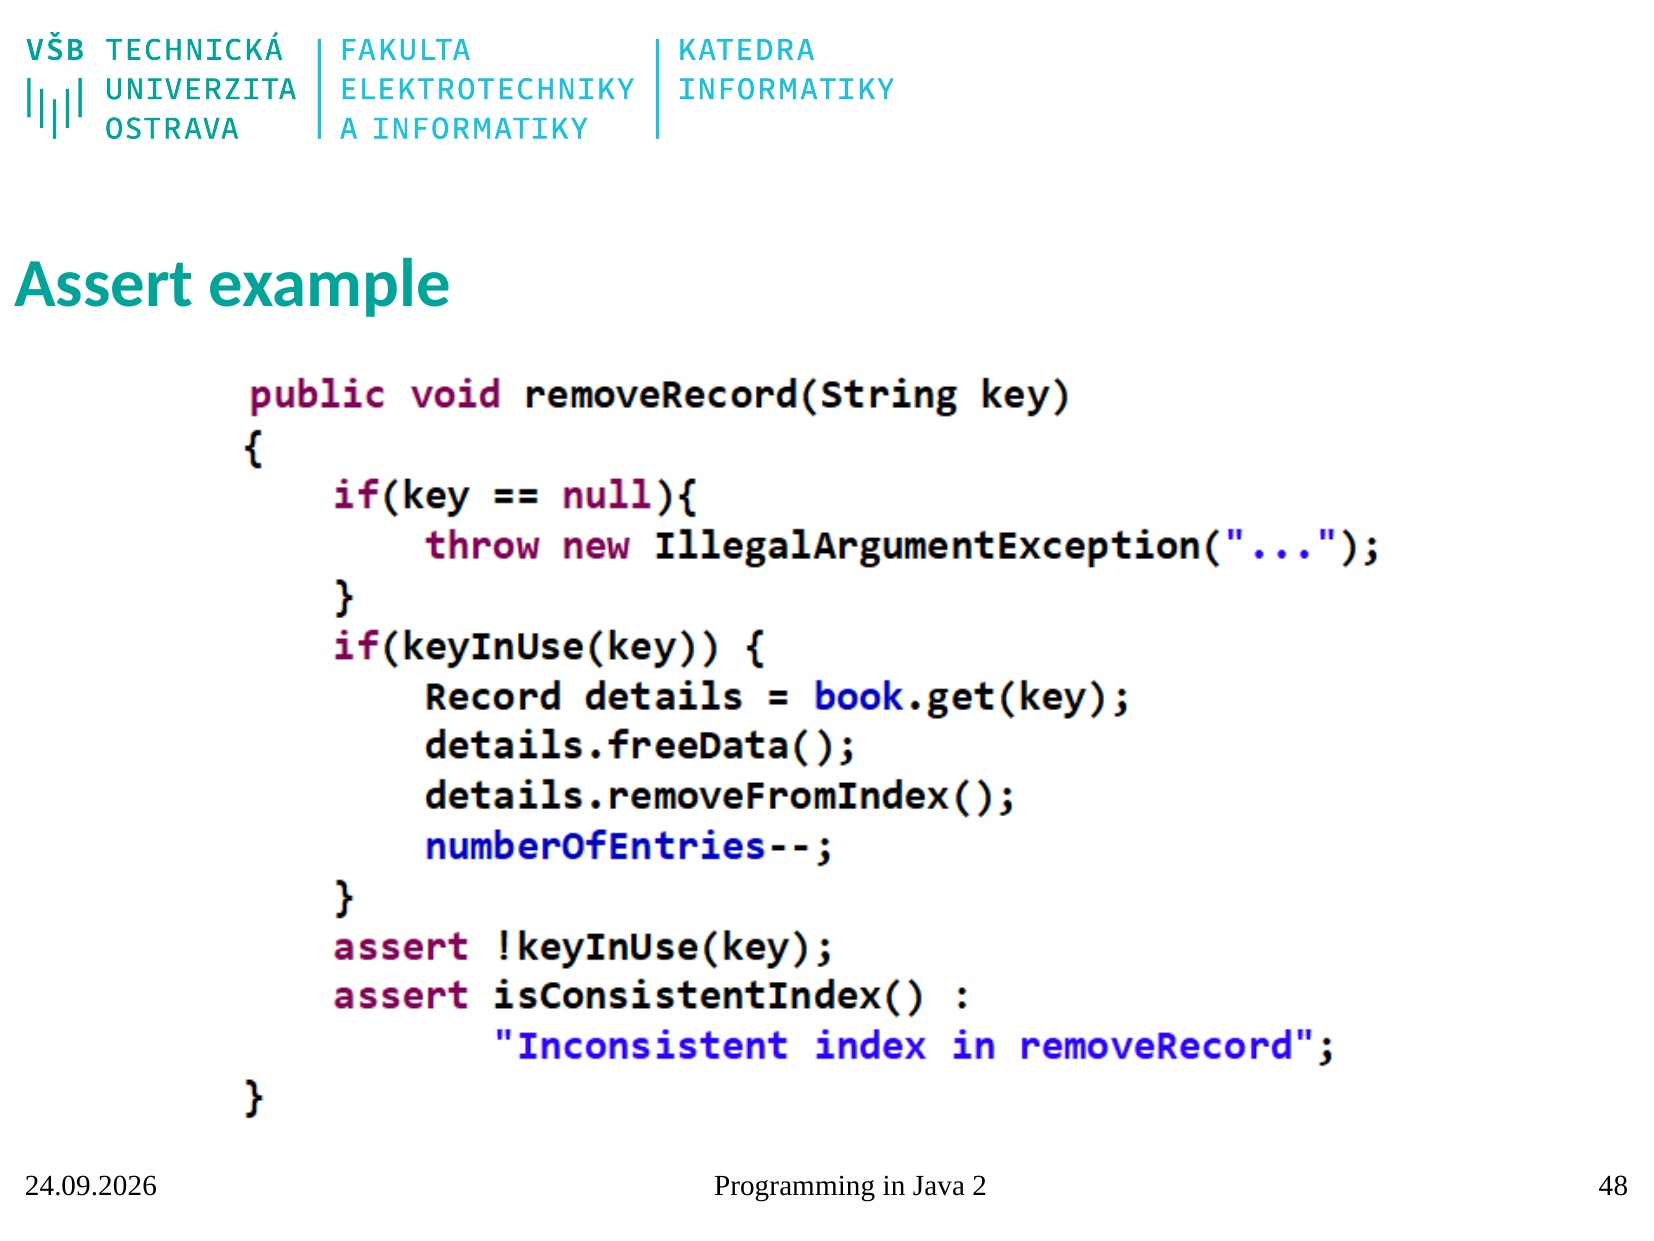

# Assert example
Programming in Java 2
48